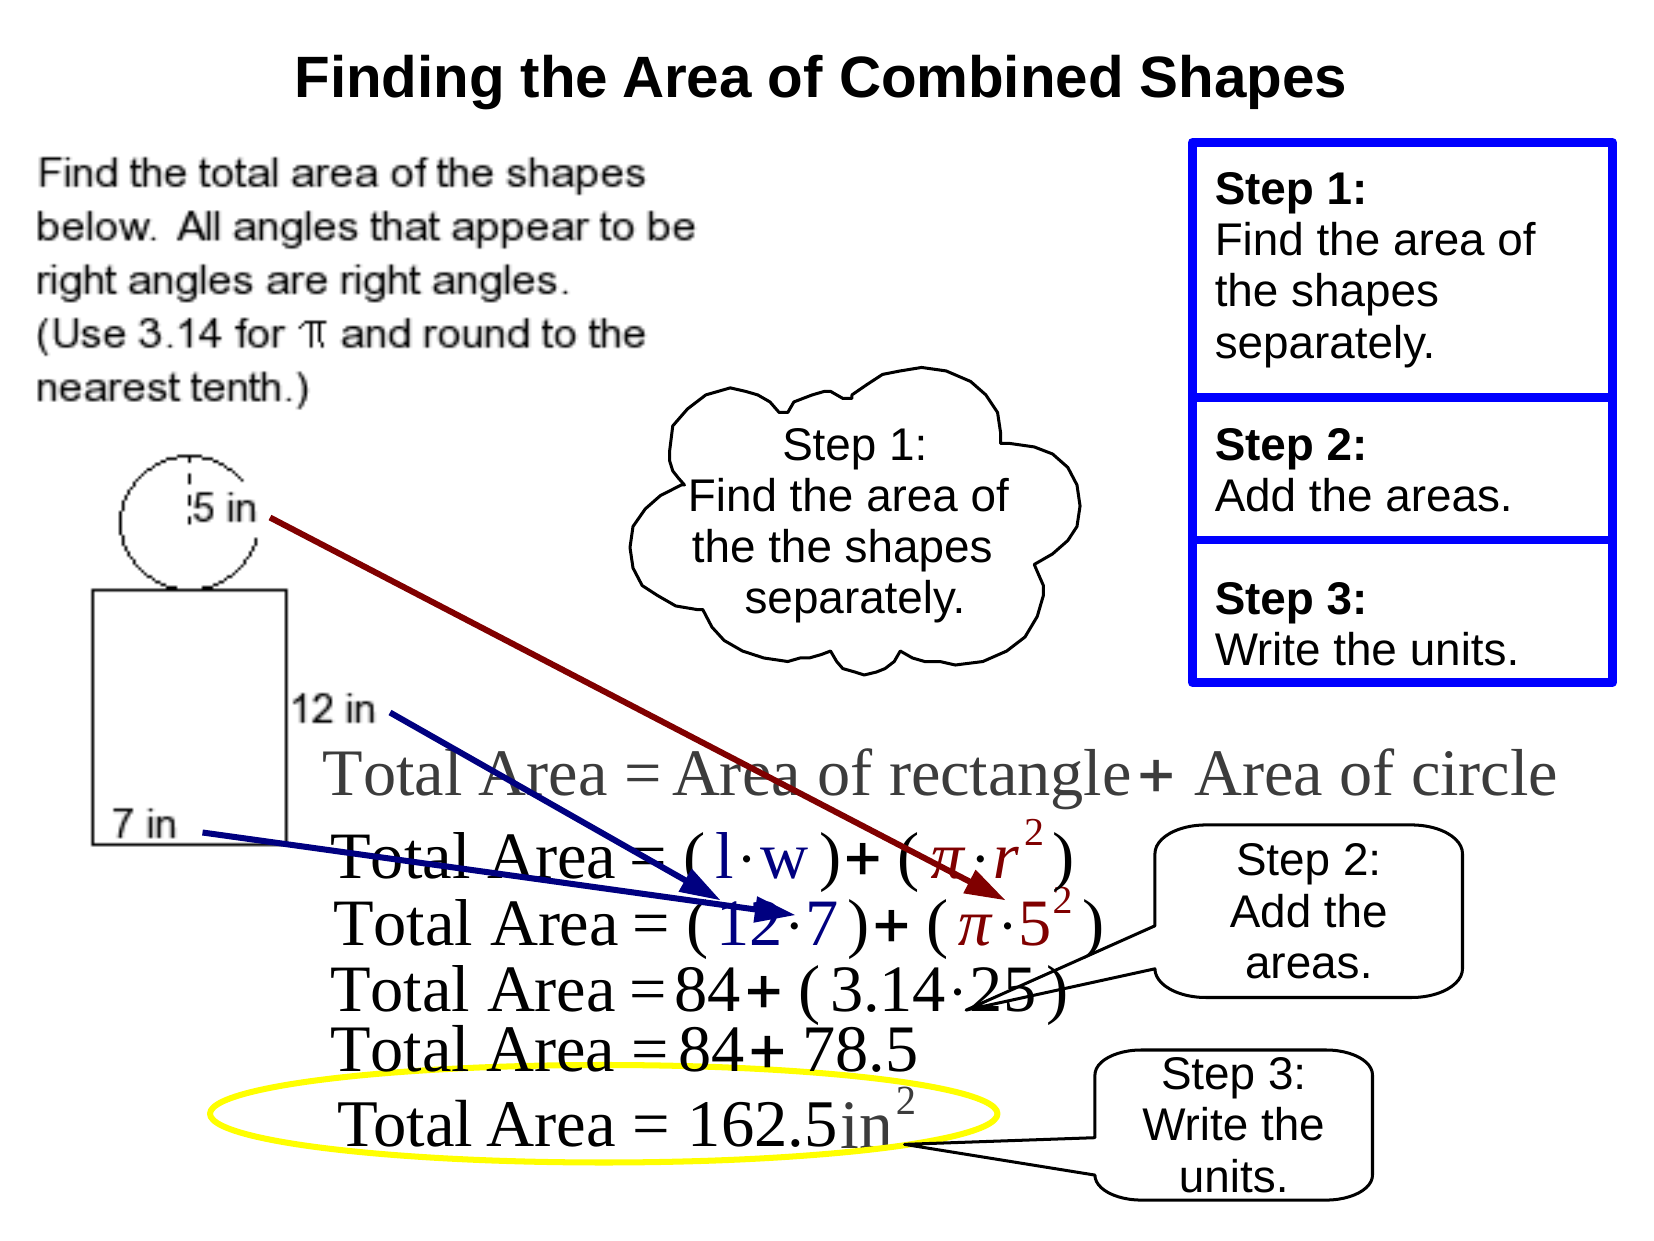

Finding the Area of Combined Shapes
Step 1:
Find the area of
the shapes separately.
Step 2:
Add the areas.
Step 3:
Write the units.
Step 1:
Find the area of
the the shapes
separately.
Step 2:
Add the areas.
Step 3:
Write the units.
Total Area = 162.5